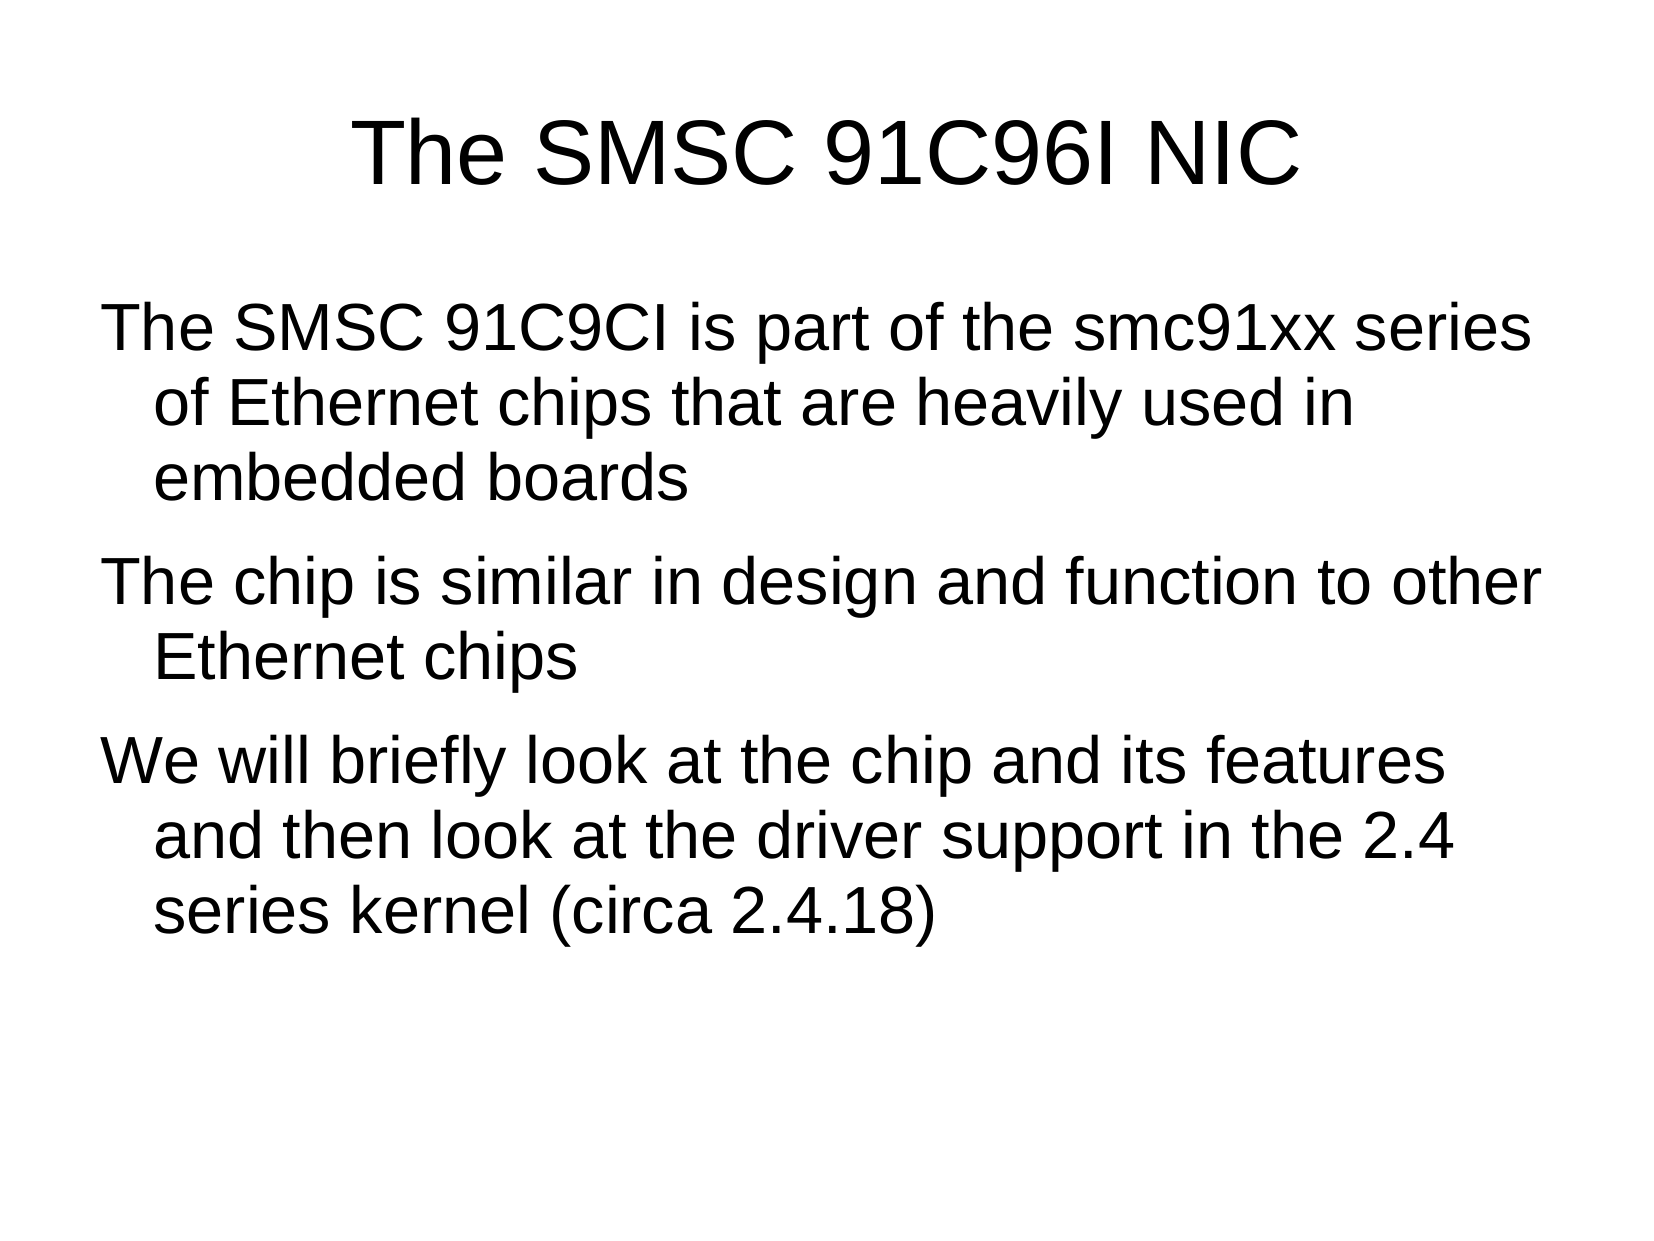

# The SMSC 91C96I NIC
The SMSC 91C9CI is part of the smc91xx series of Ethernet chips that are heavily used in embedded boards
The chip is similar in design and function to other Ethernet chips
We will briefly look at the chip and its features and then look at the driver support in the 2.4 series kernel (circa 2.4.18)